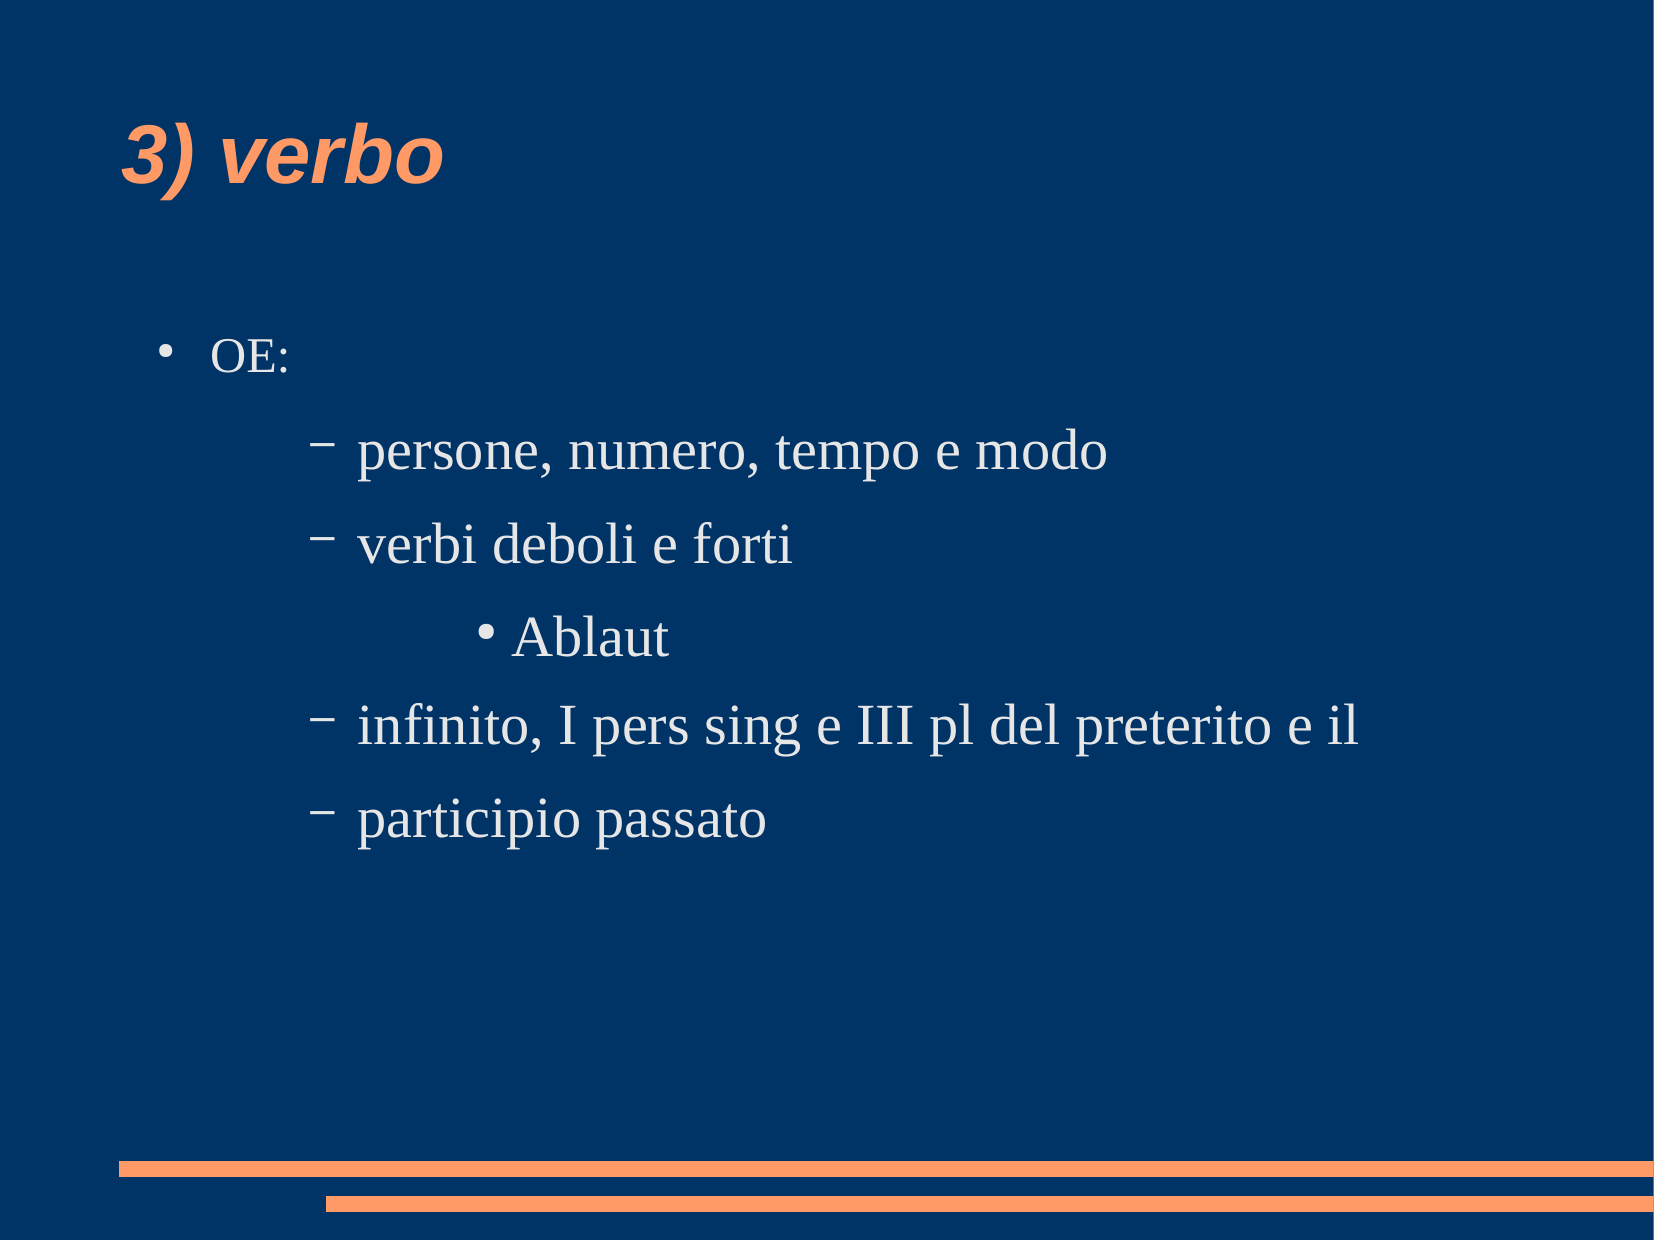

# 3) verbo
OE:
persone, numero, tempo e modo
verbi deboli e forti
Ablaut
infinito, I pers sing e III pl del preterito e il
participio passato